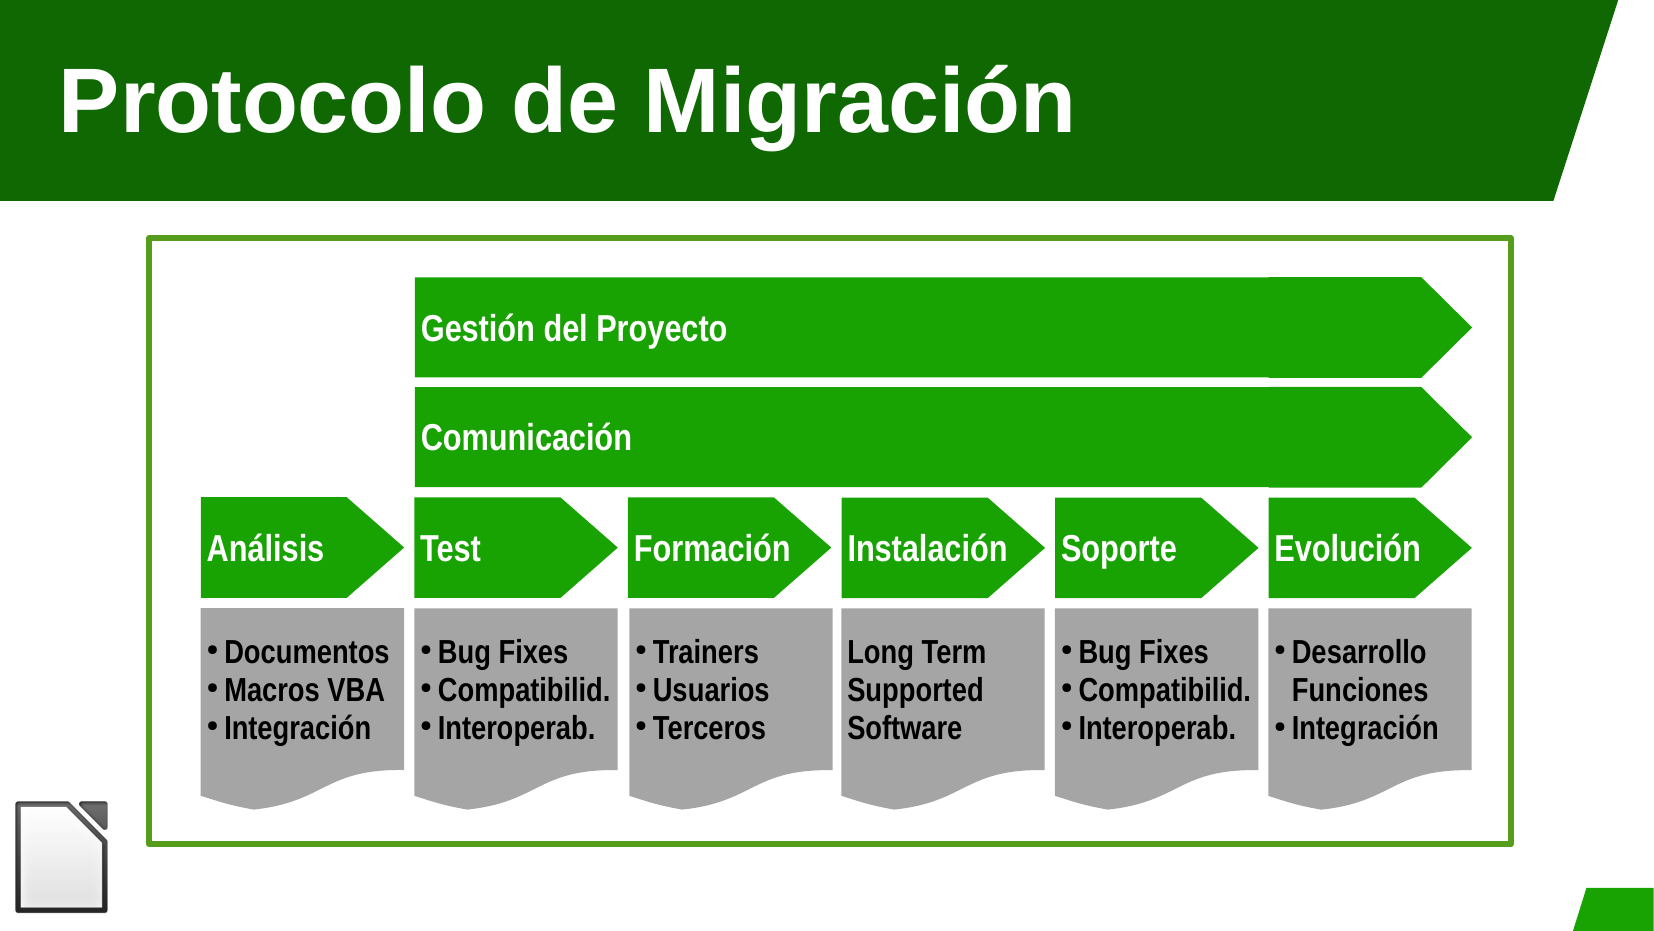

# Protocolo de Migración
Gestión del Proyecto
Comunicación
Análisis
Test
Formación
Instalación
Soporte
Evolución
Documentos
Macros VBA
Integración
Bug Fixes
Compatibilid.
Interoperab.
Long Term
Supported
Software
Trainers
Usuarios
Terceros
Bug Fixes
Compatibilid.
Interoperab.
Desarrollo
Funciones
Integración